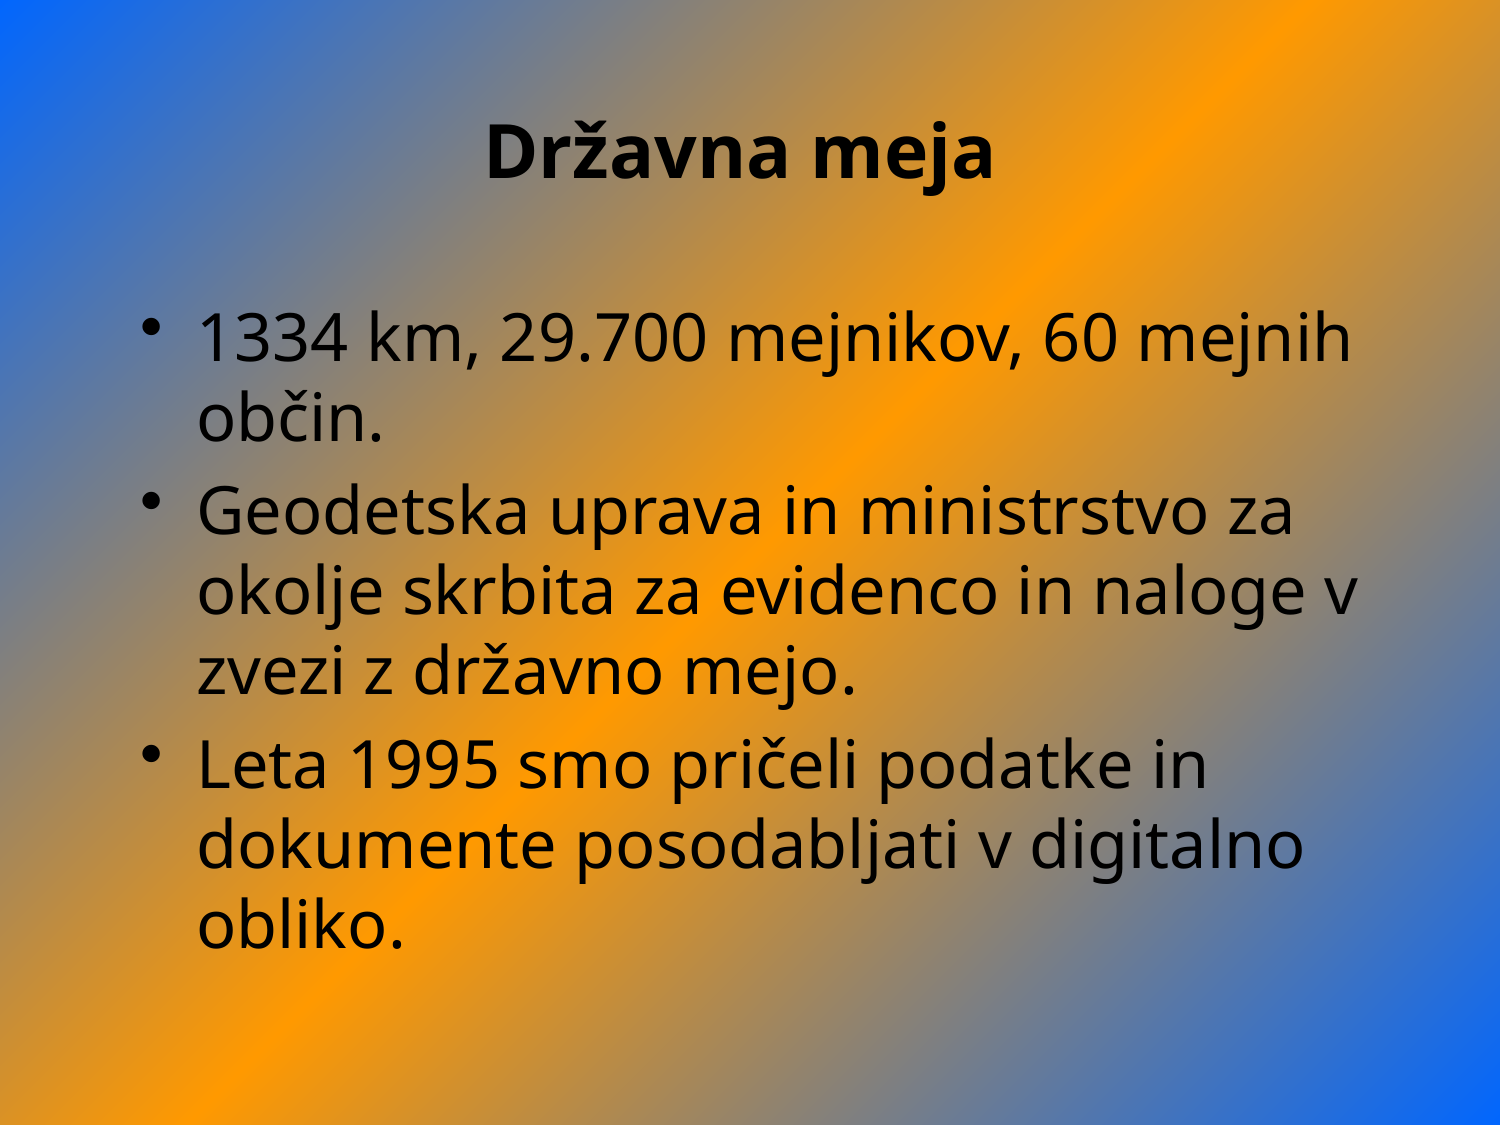

# Državna meja
1334 km, 29.700 mejnikov, 60 mejnih občin.
Geodetska uprava in ministrstvo za okolje skrbita za evidenco in naloge v zvezi z državno mejo.
Leta 1995 smo pričeli podatke in dokumente posodabljati v digitalno obliko.